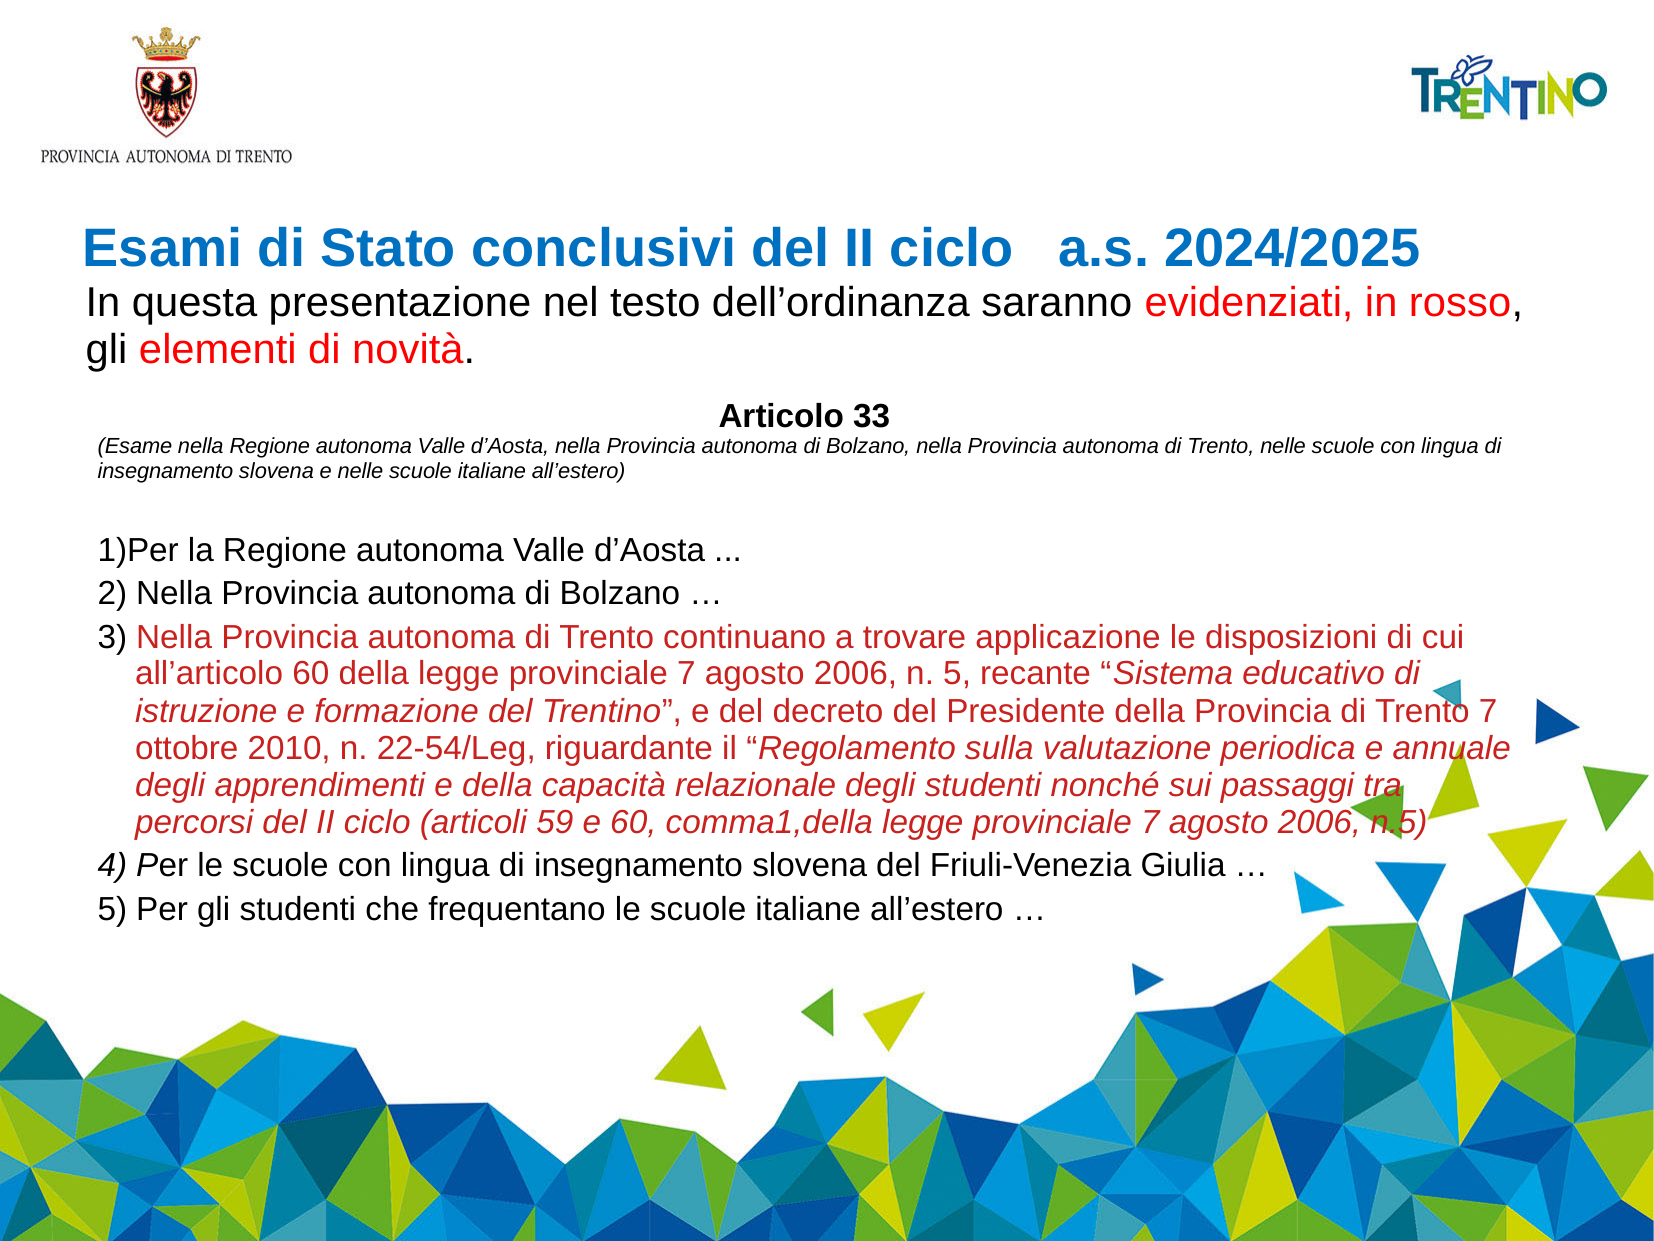

# Esami di Stato conclusivi del II ciclo a.s. 2024/2025
In questa presentazione nel testo dell’ordinanza saranno evidenziati, in rosso, gli elementi di novità.
Articolo 33
(Esame nella Regione autonoma Valle d’Aosta, nella Provincia autonoma di Bolzano, nella Provincia autonoma di Trento, nelle scuole con lingua di insegnamento slovena e nelle scuole italiane all’estero)
1)Per la Regione autonoma Valle d’Aosta ...
2) Nella Provincia autonoma di Bolzano …
3) Nella Provincia autonoma di Trento continuano a trovare applicazione le disposizioni di cui all’articolo 60 della legge provinciale 7 agosto 2006, n. 5, recante “Sistema educativo di istruzione e formazione del Trentino”, e del decreto del Presidente della Provincia di Trento 7 ottobre 2010, n. 22-54/Leg, riguardante il “Regolamento sulla valutazione periodica e annuale degli apprendimenti e della capacità relazionale degli studenti nonché sui passaggi tra percorsi del II ciclo (articoli 59 e 60, comma1,della legge provinciale 7 agosto 2006, n.5)
4) Per le scuole con lingua di insegnamento slovena del Friuli-Venezia Giulia …
5) Per gli studenti che frequentano le scuole italiane all’estero …